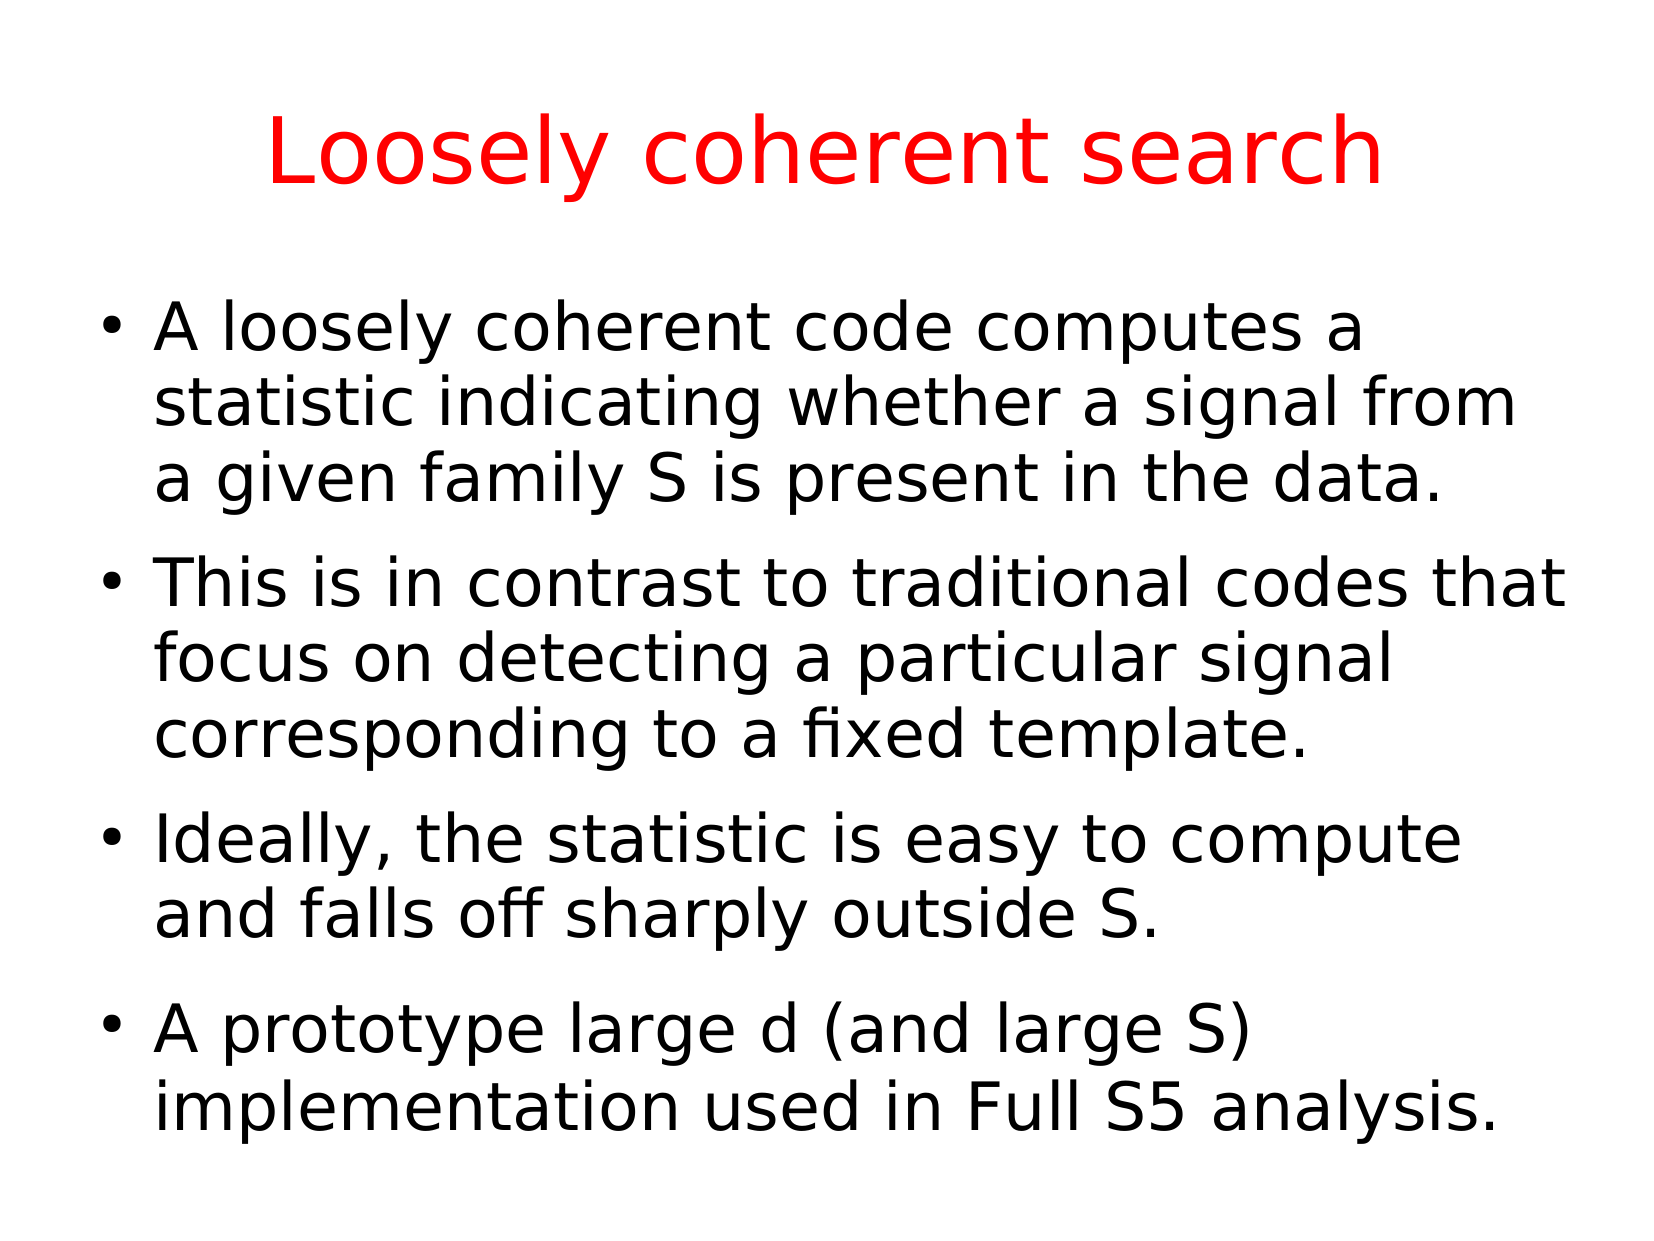

# Loosely coherent search
A loosely coherent code computes a statistic indicating whether a signal from a given family S is present in the data.
This is in contrast to traditional codes that focus on detecting a particular signal corresponding to a fixed template.
Ideally, the statistic is easy to compute and falls off sharply outside S.
A prototype large d (and large S) implementation used in Full S5 analysis.